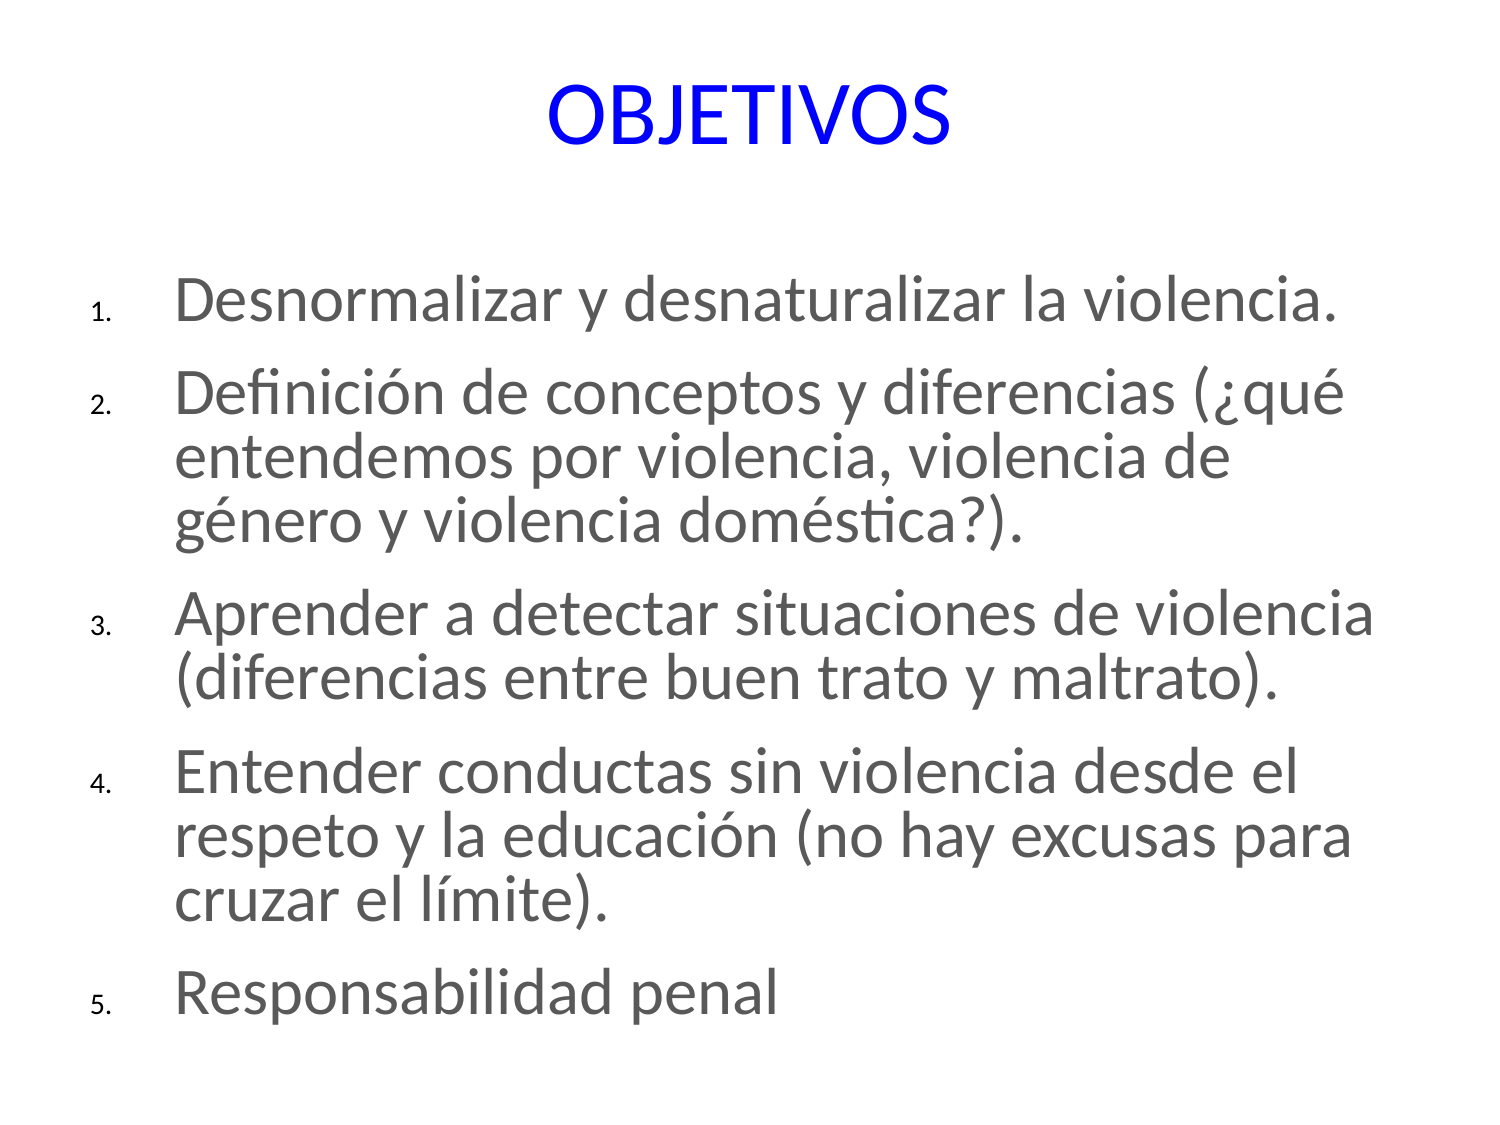

# OBJETIVOS
Desnormalizar y desnaturalizar la violencia.
Definición de conceptos y diferencias (¿qué entendemos por violencia, violencia de género y violencia doméstica?).
Aprender a detectar situaciones de violencia (diferencias entre buen trato y maltrato).
Entender conductas sin violencia desde el respeto y la educación (no hay excusas para cruzar el límite).
Responsabilidad penal